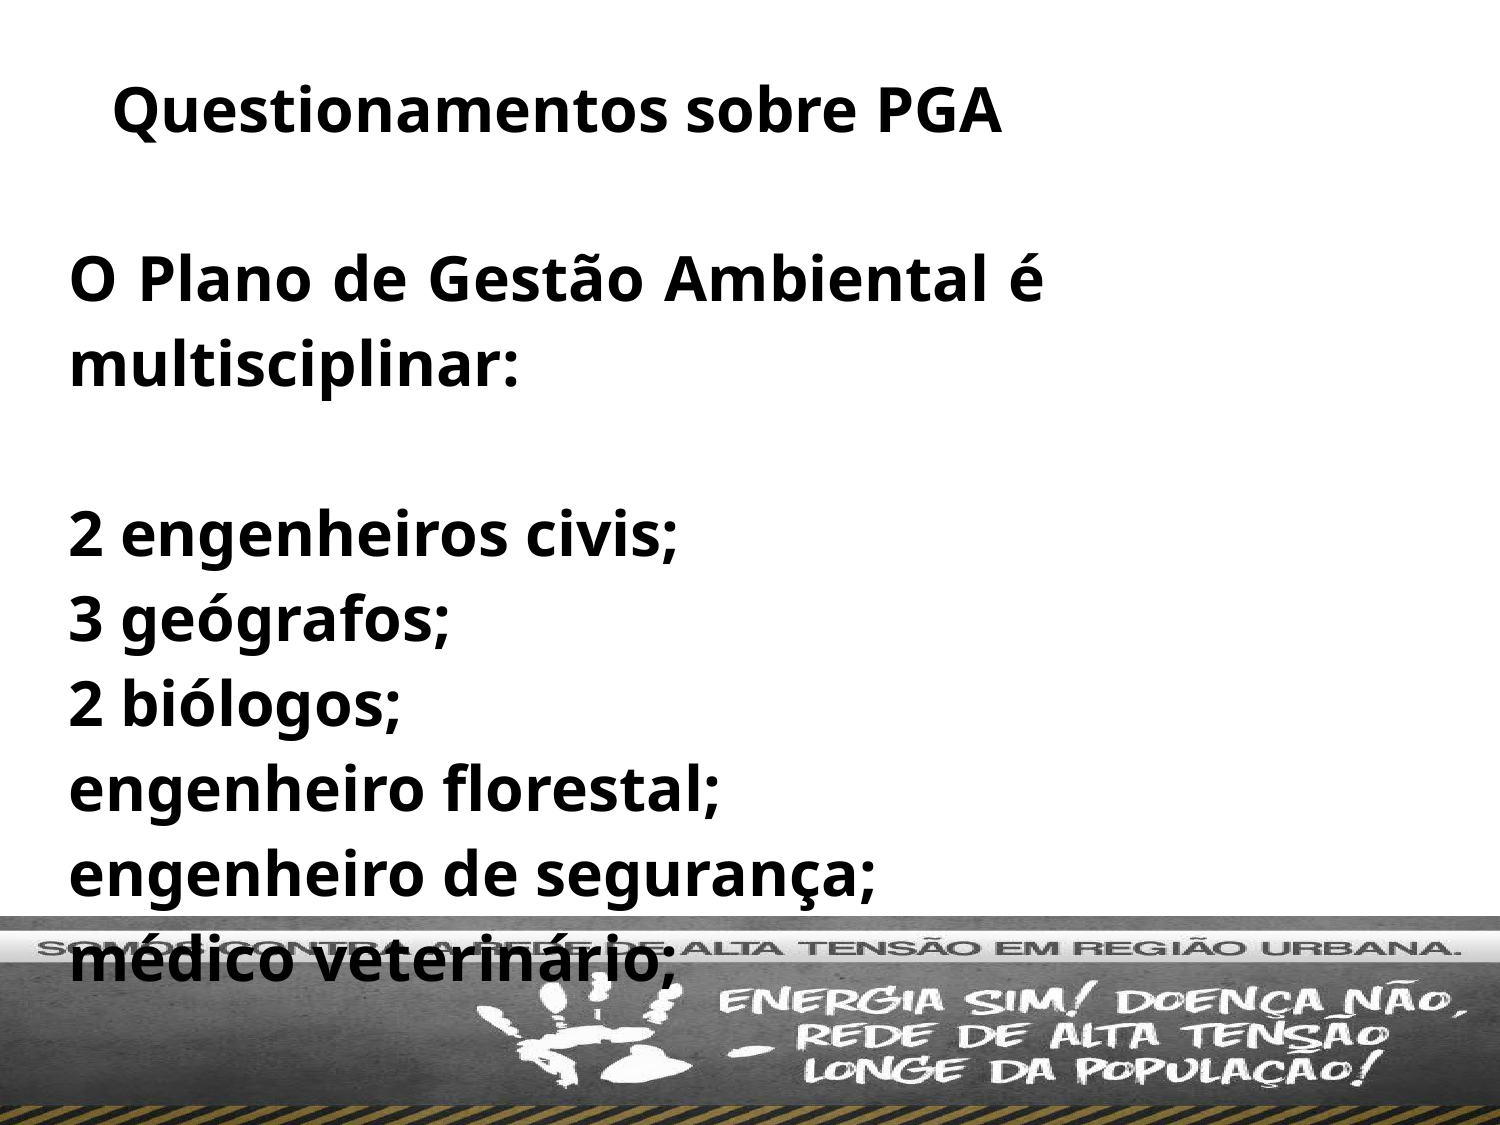

Questionamentos sobre PGA
O Plano de Gestão Ambiental é multisciplinar:
2 engenheiros civis;
3 geógrafos;
2 biólogos;
engenheiro florestal;
engenheiro de segurança;
médico veterinário;